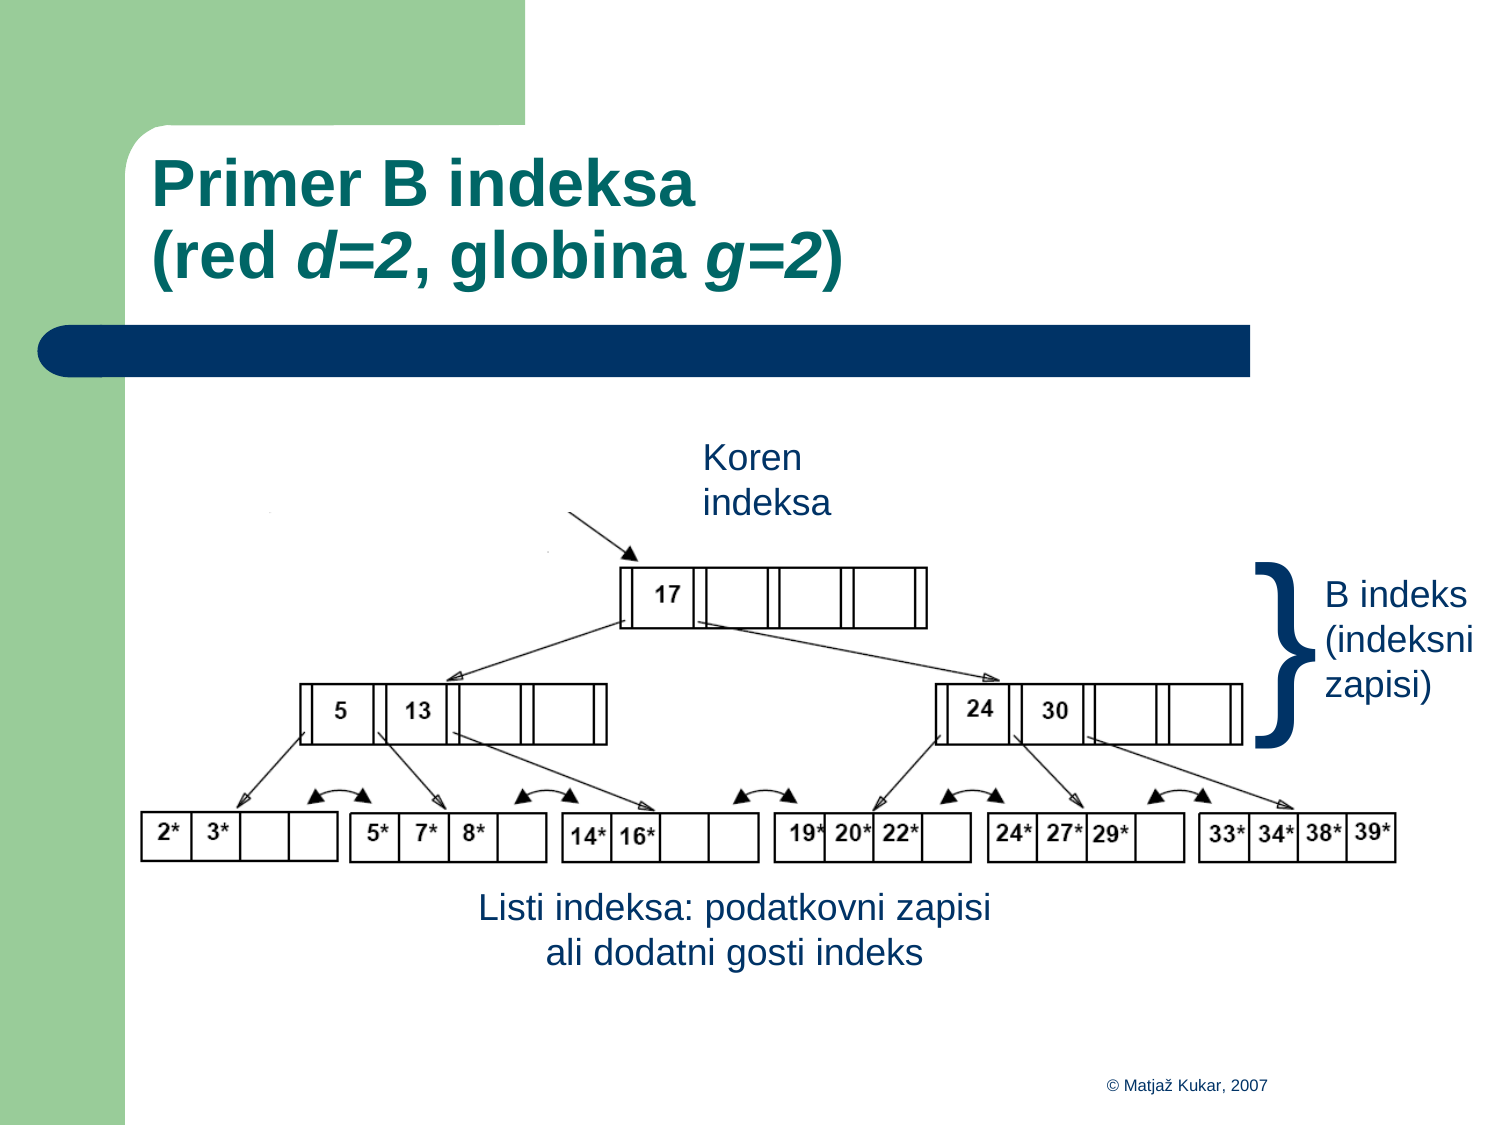

# Primer B indeksa (red d=2, globina g=2)
Koren
indeksa
}
B indeks
(indeksni
zapisi)
Listi indeksa: podatkovni zapisi
ali dodatni gosti indeks
© Matjaž Kukar, 2007